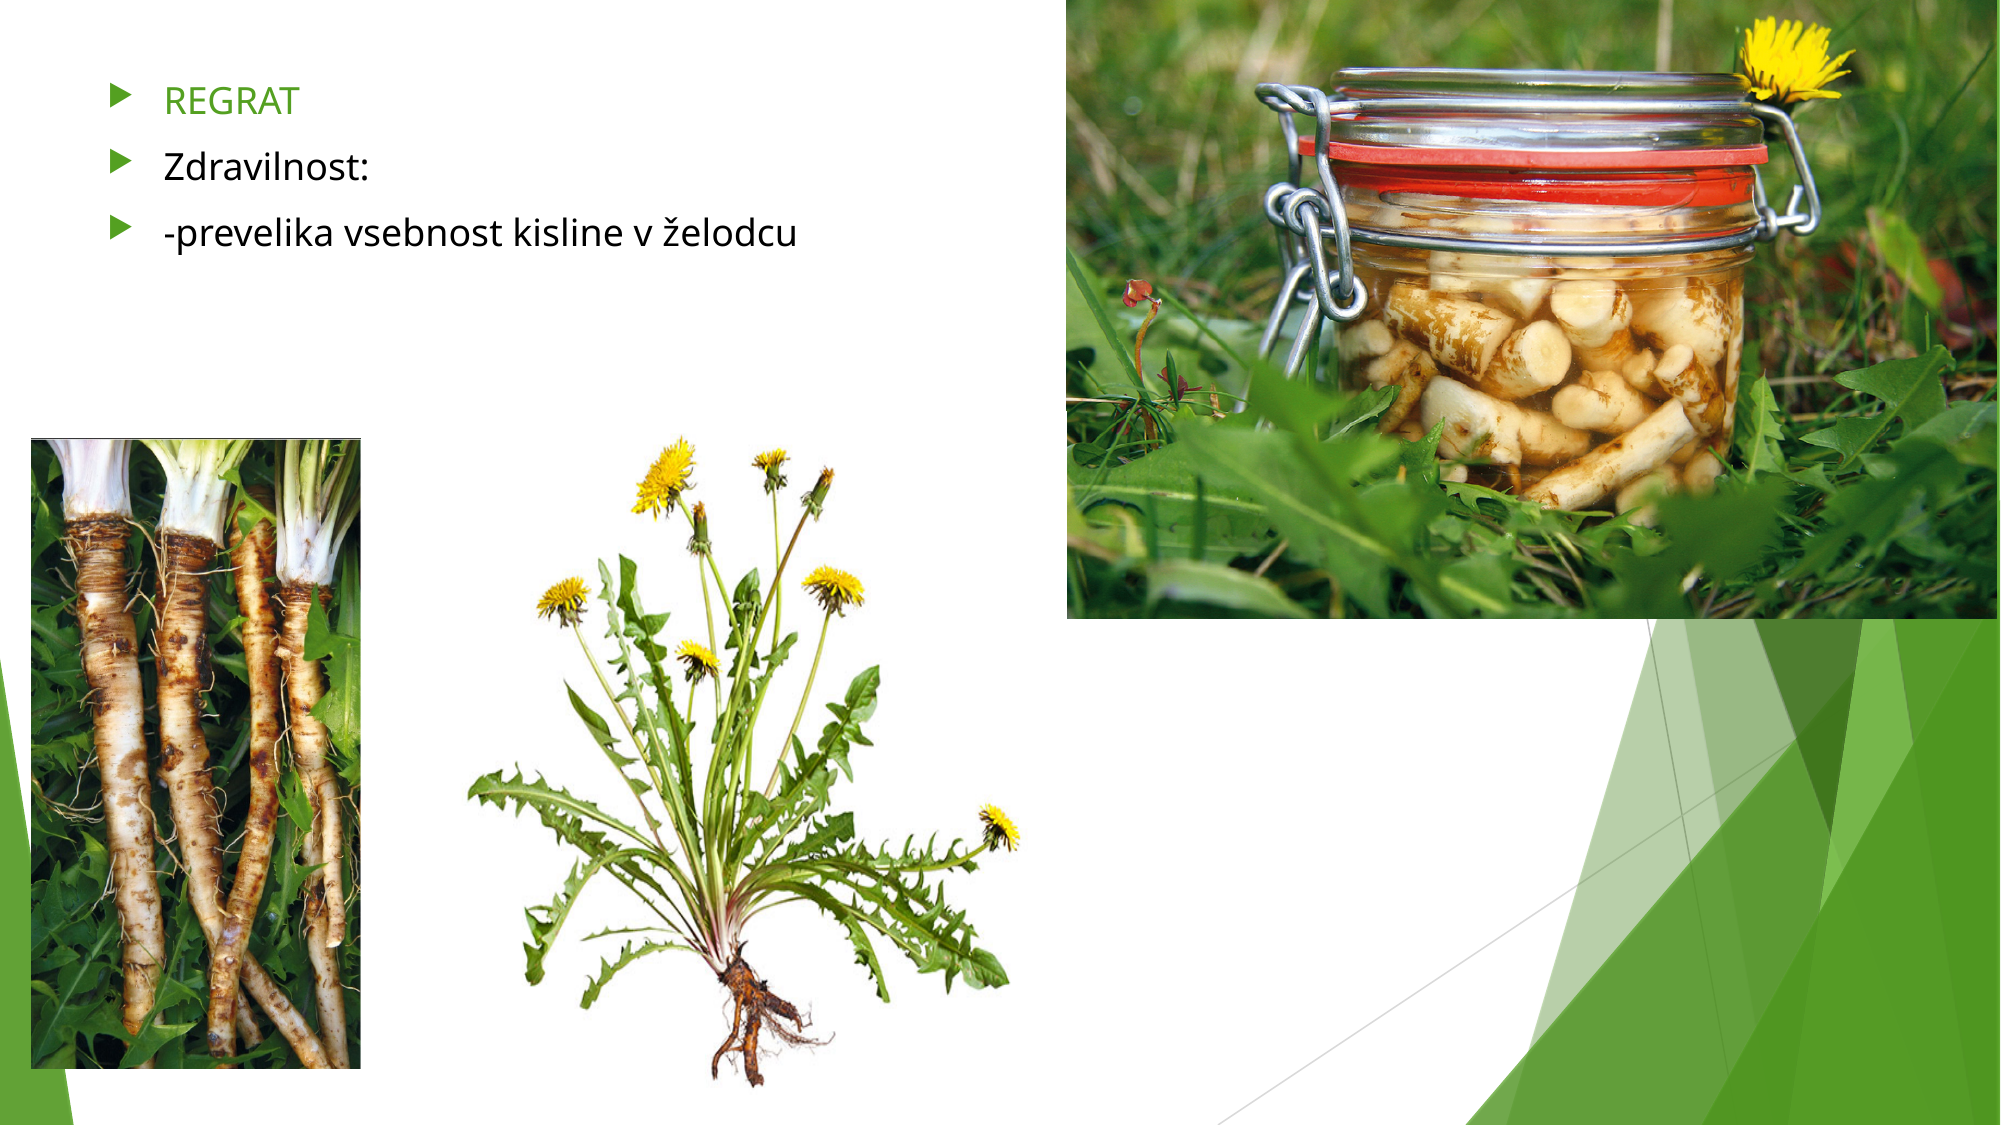

# REGRAT
Zdravilnost:
-prevelika vsebnost kisline v želodcu